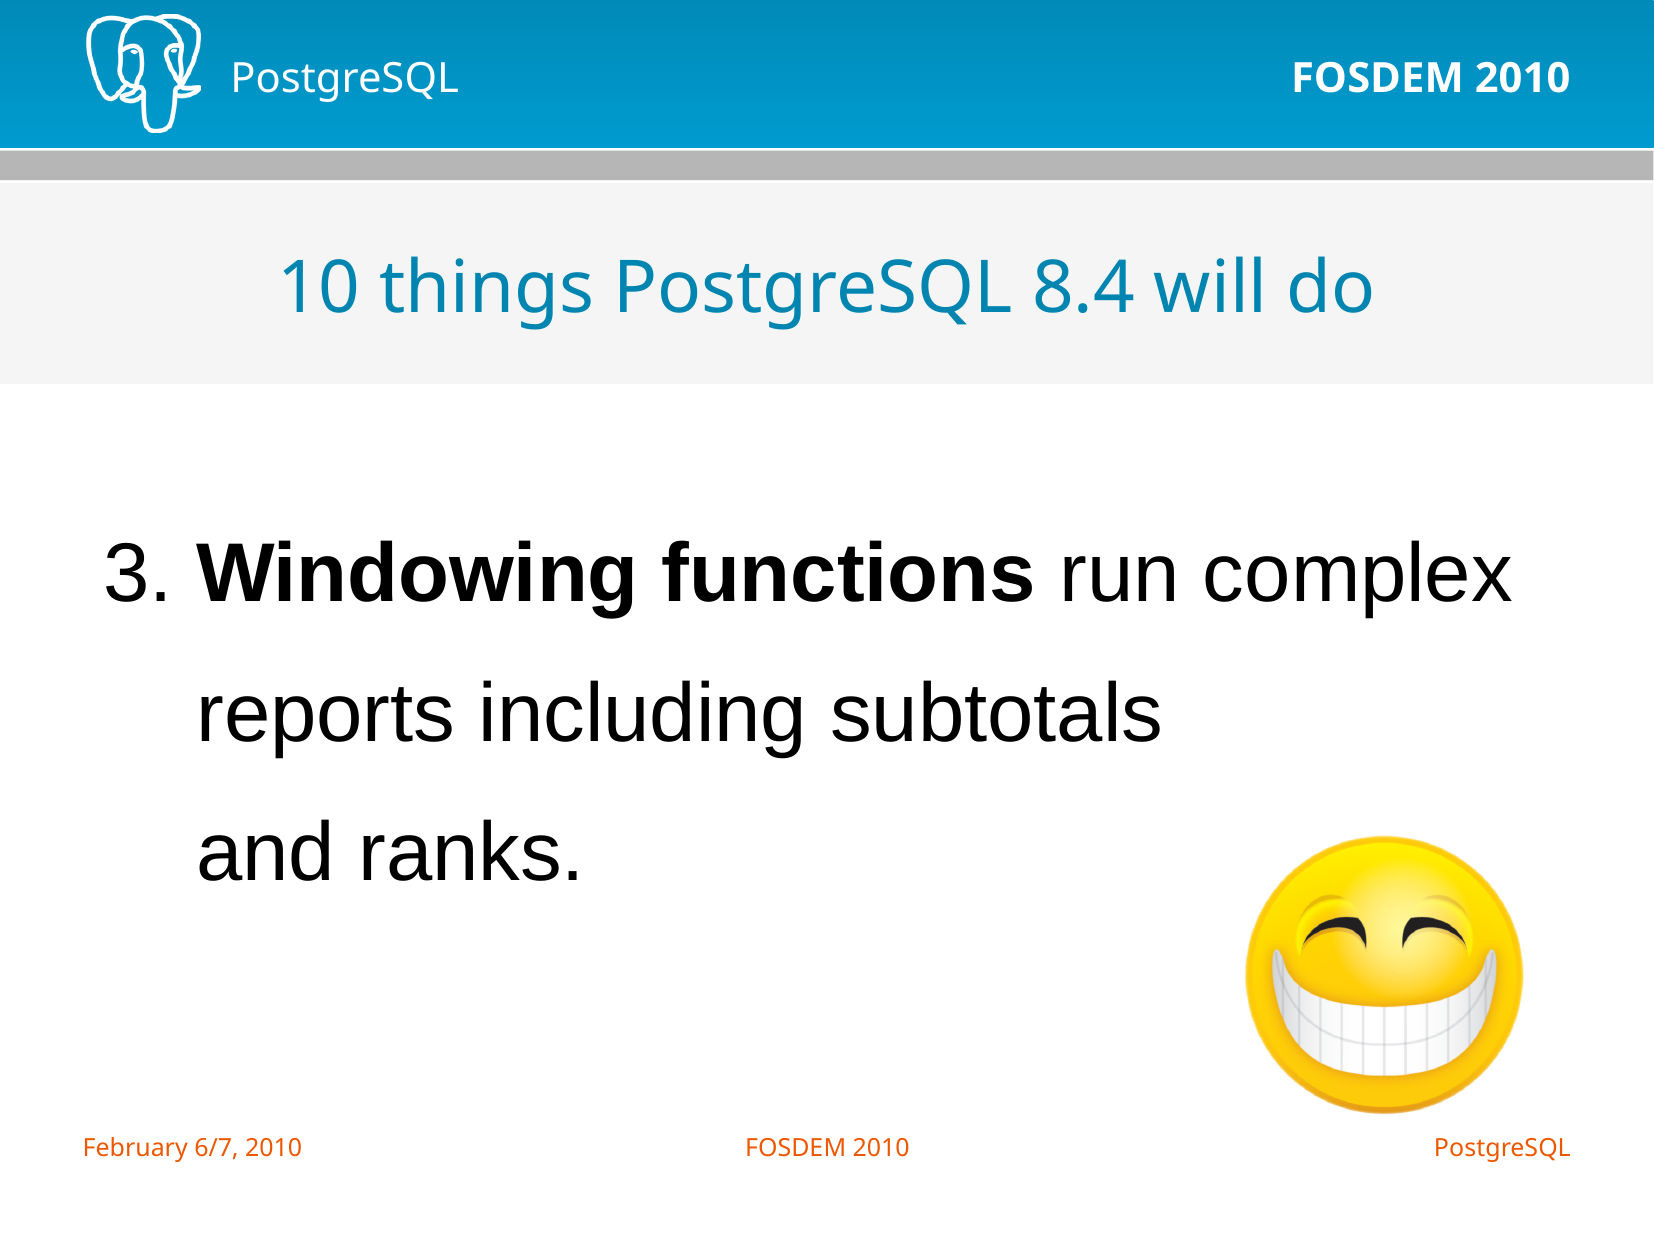

# 10 things PostgreSQL 8.4 will do
3. Windowing functions run complex
 reports including subtotals
 and ranks.
4